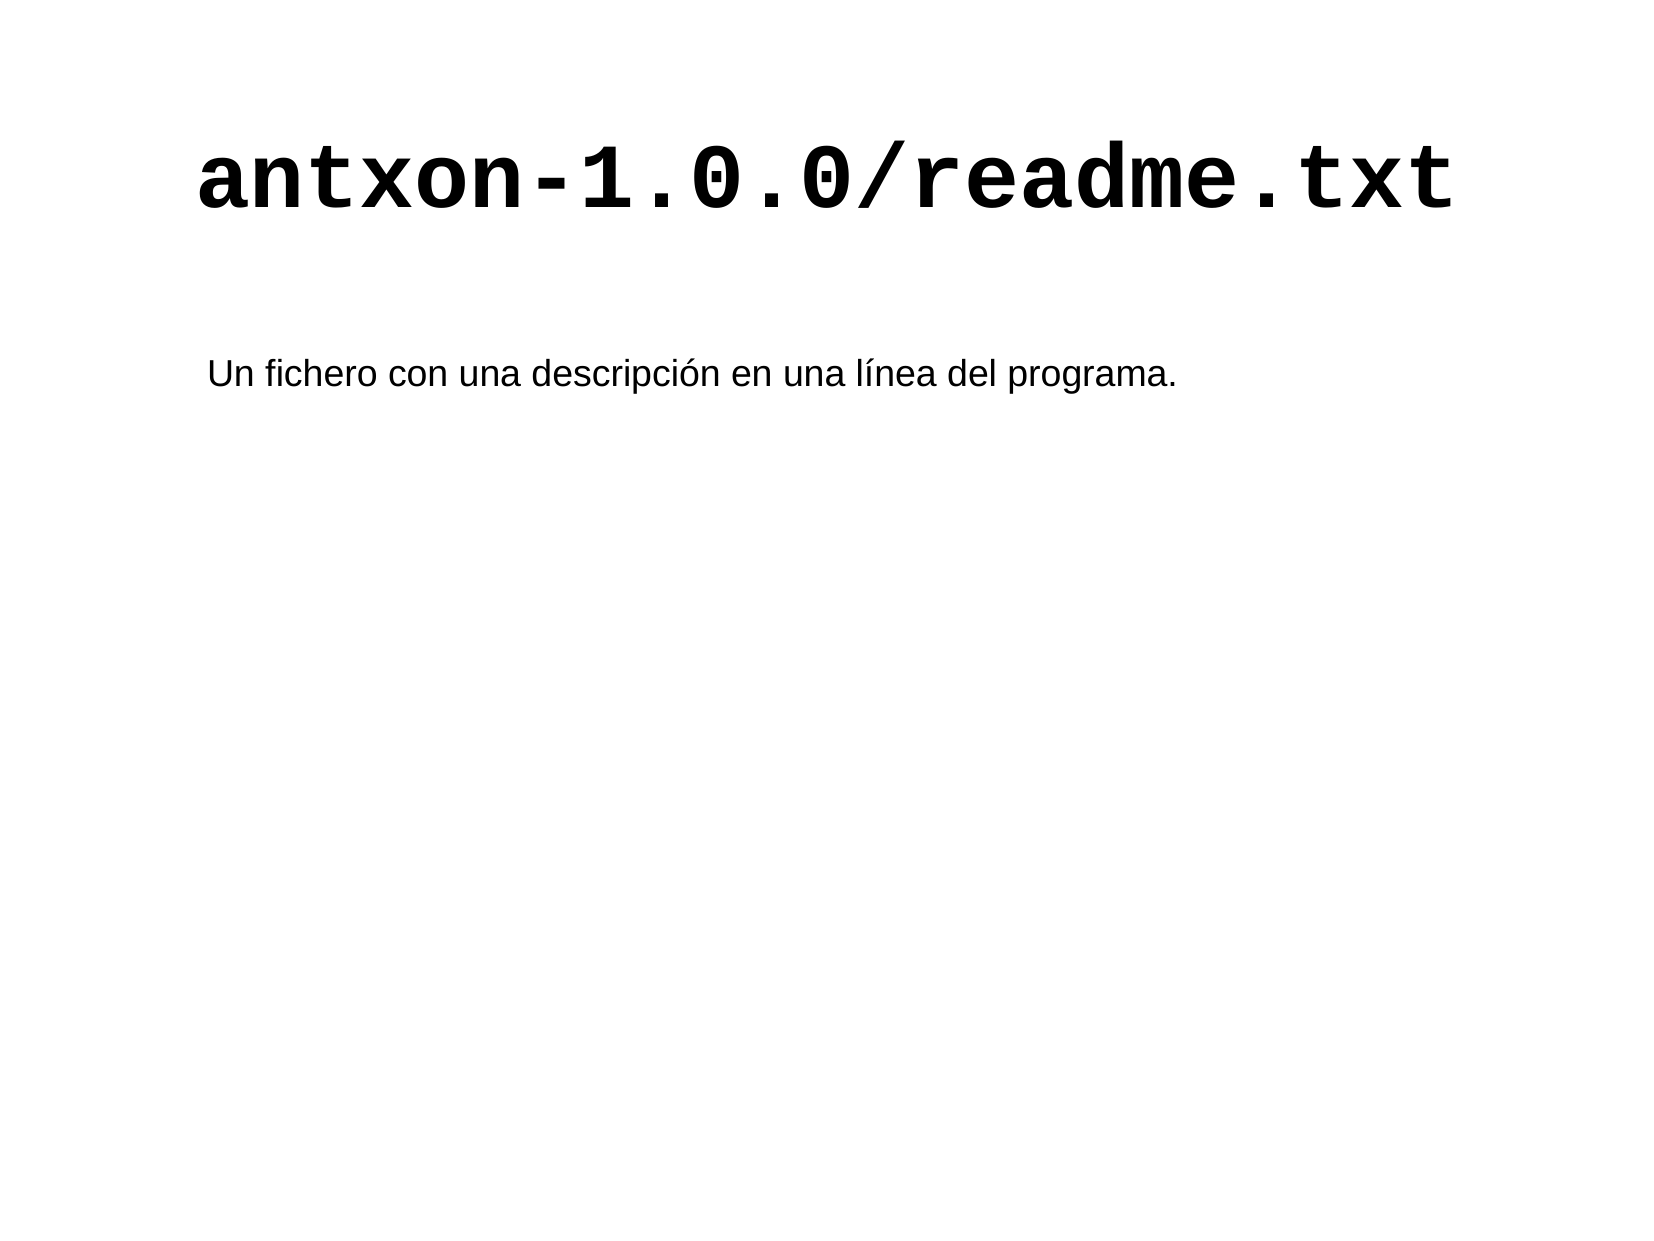

antxon-1.0.0/readme.txt
Un fichero con una descripción en una línea del programa.